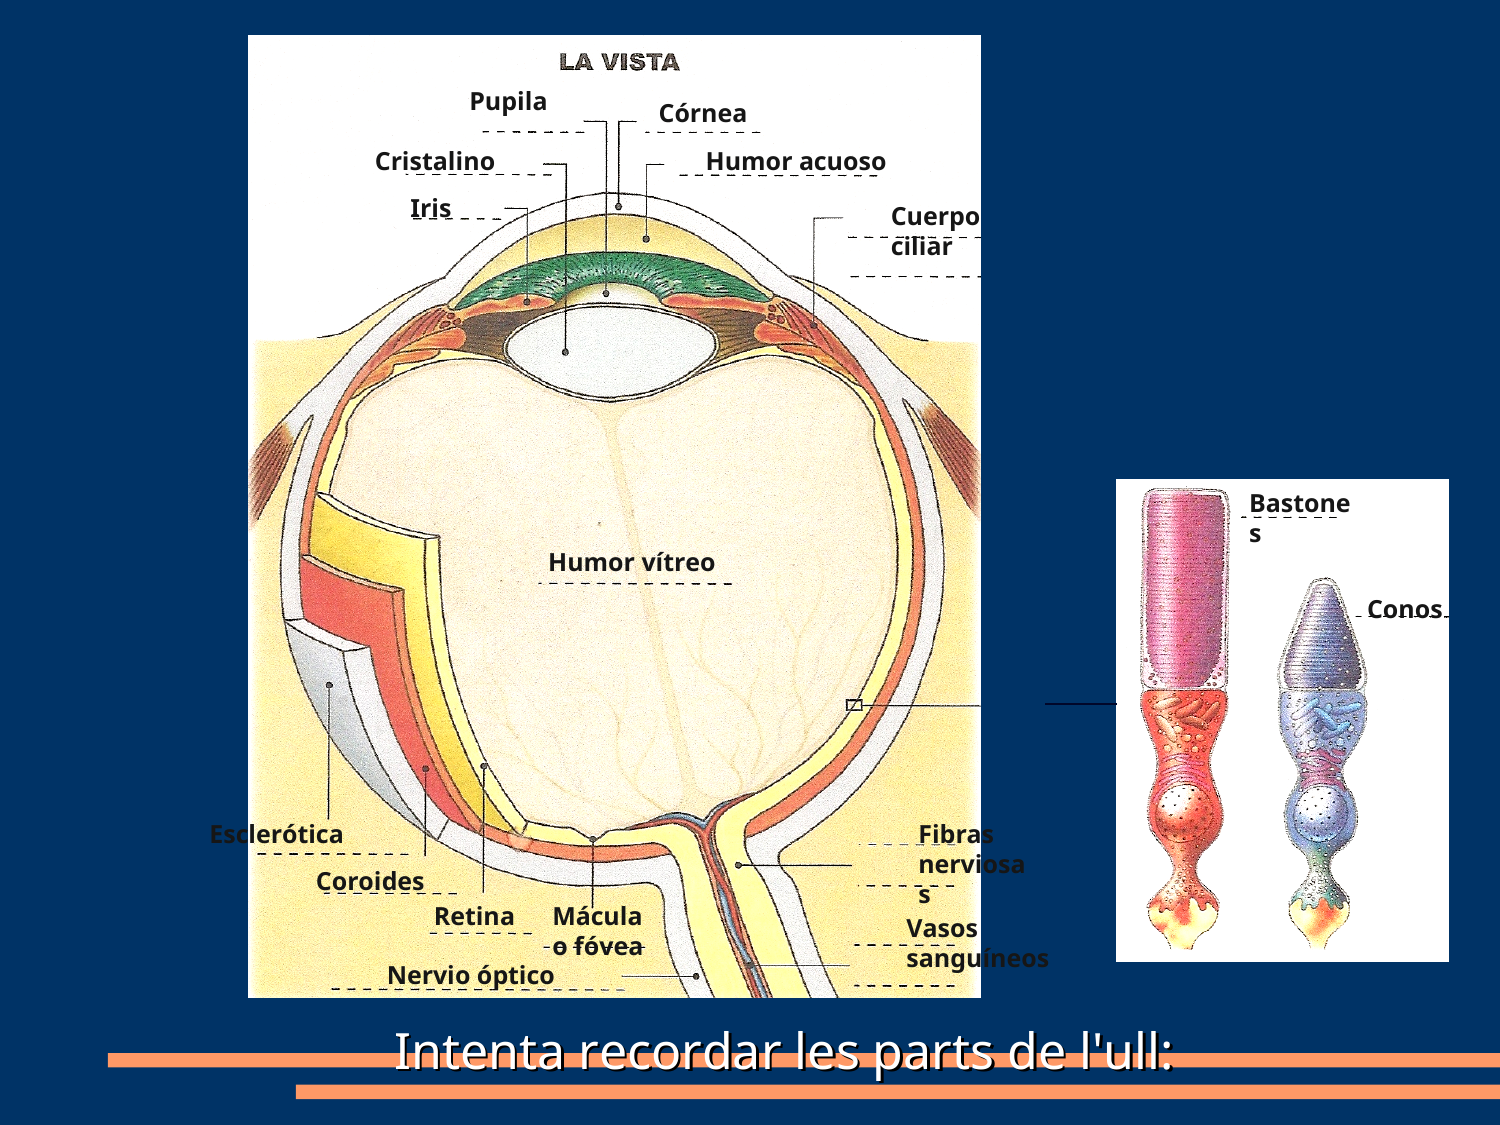

Pupila
Córnea
Cristalino
Humor acuoso
Iris
Cuerpo
ciliar
Bastones
Humor vítreo
Conos
Esclerótica
Fibras
nerviosas
Coroides
Retina
Mácula o fóvea
Vasos
sanguíneos
Nervio óptico
Intenta recordar les parts de l'ull: